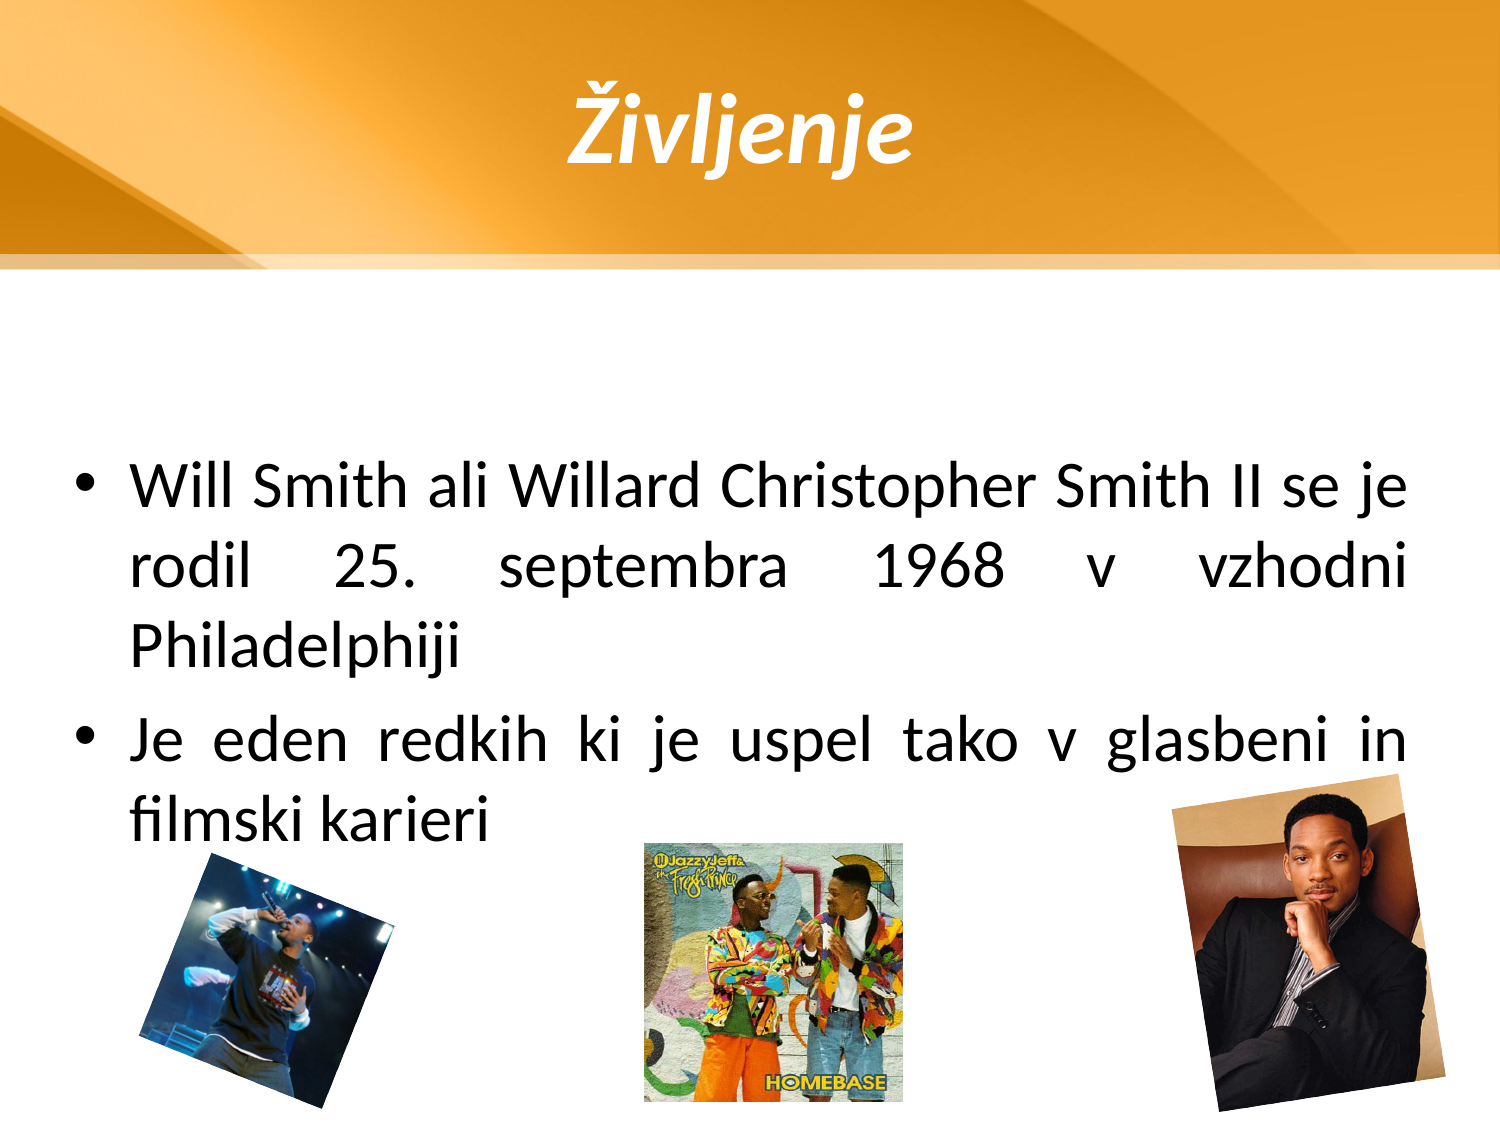

# Življenje
Will Smith ali Willard Christopher Smith II se je rodil 25. septembra 1968 v vzhodni Philadelphiji
Je eden redkih ki je uspel tako v glasbeni in filmski karieri